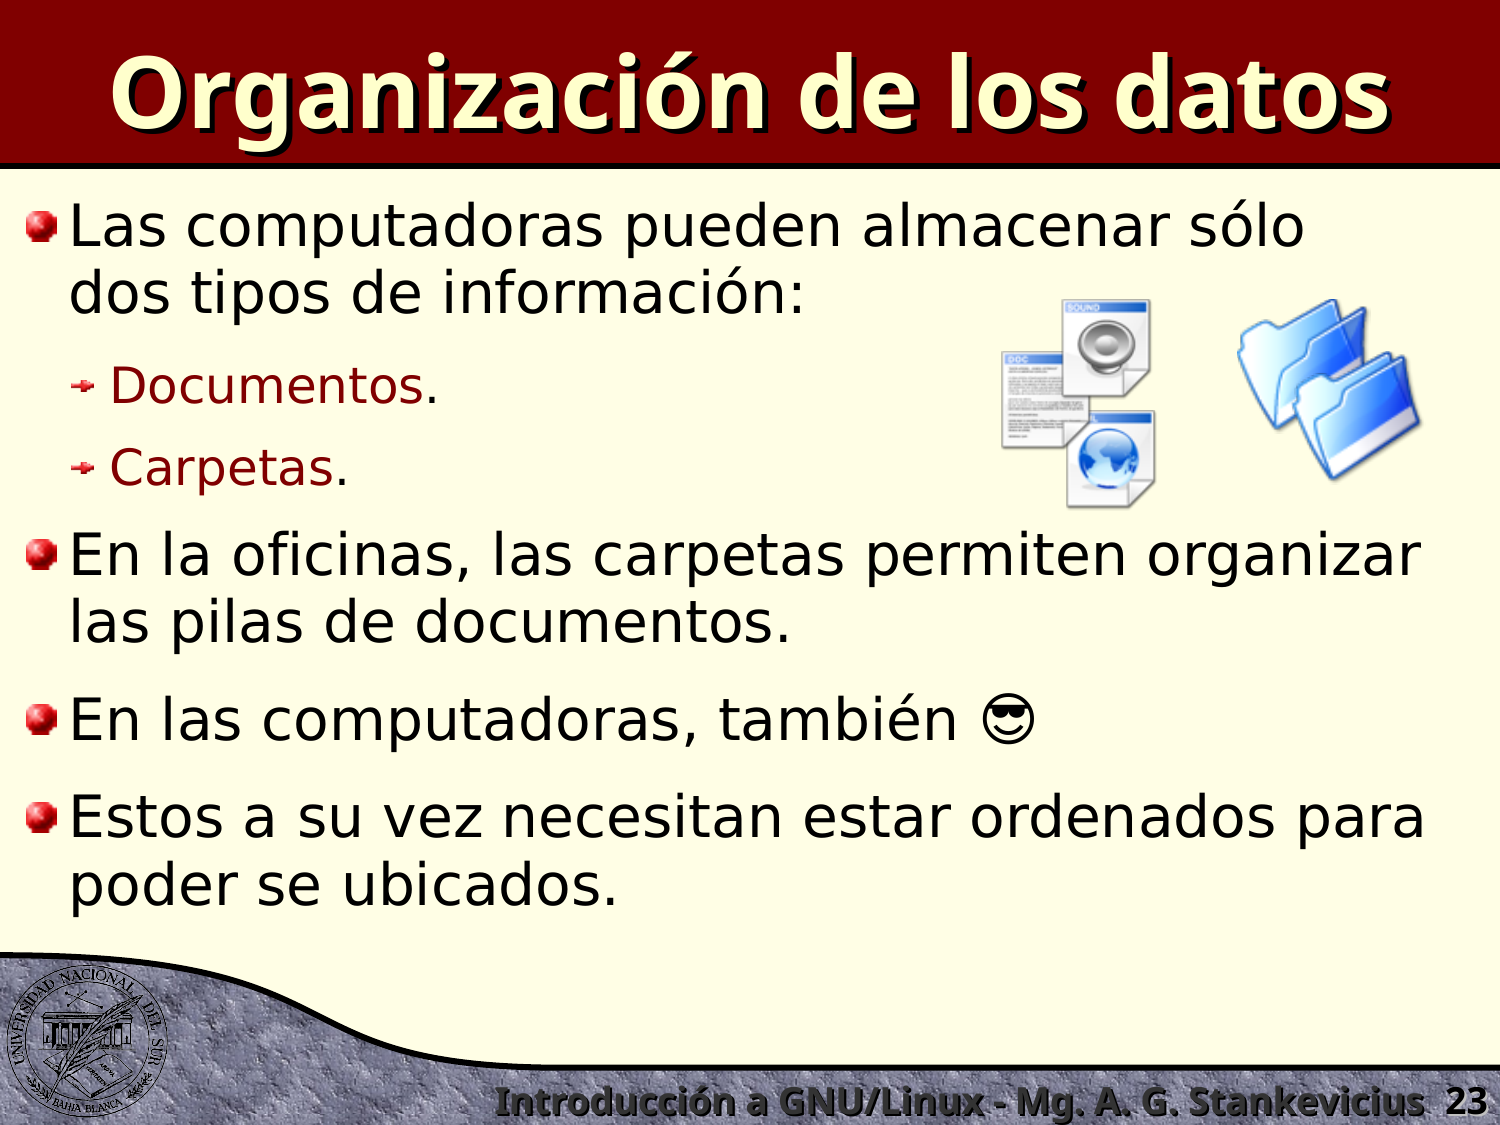

# Organización de los datos
Las computadoras pueden almacenar sólo
dos tipos de información:
Documentos.
Carpetas.
En la oficinas, las carpetas permiten organizar las pilas de documentos.
En las computadoras, también 😎
Estos a su vez necesitan estar ordenados para poder se ubicados.
23